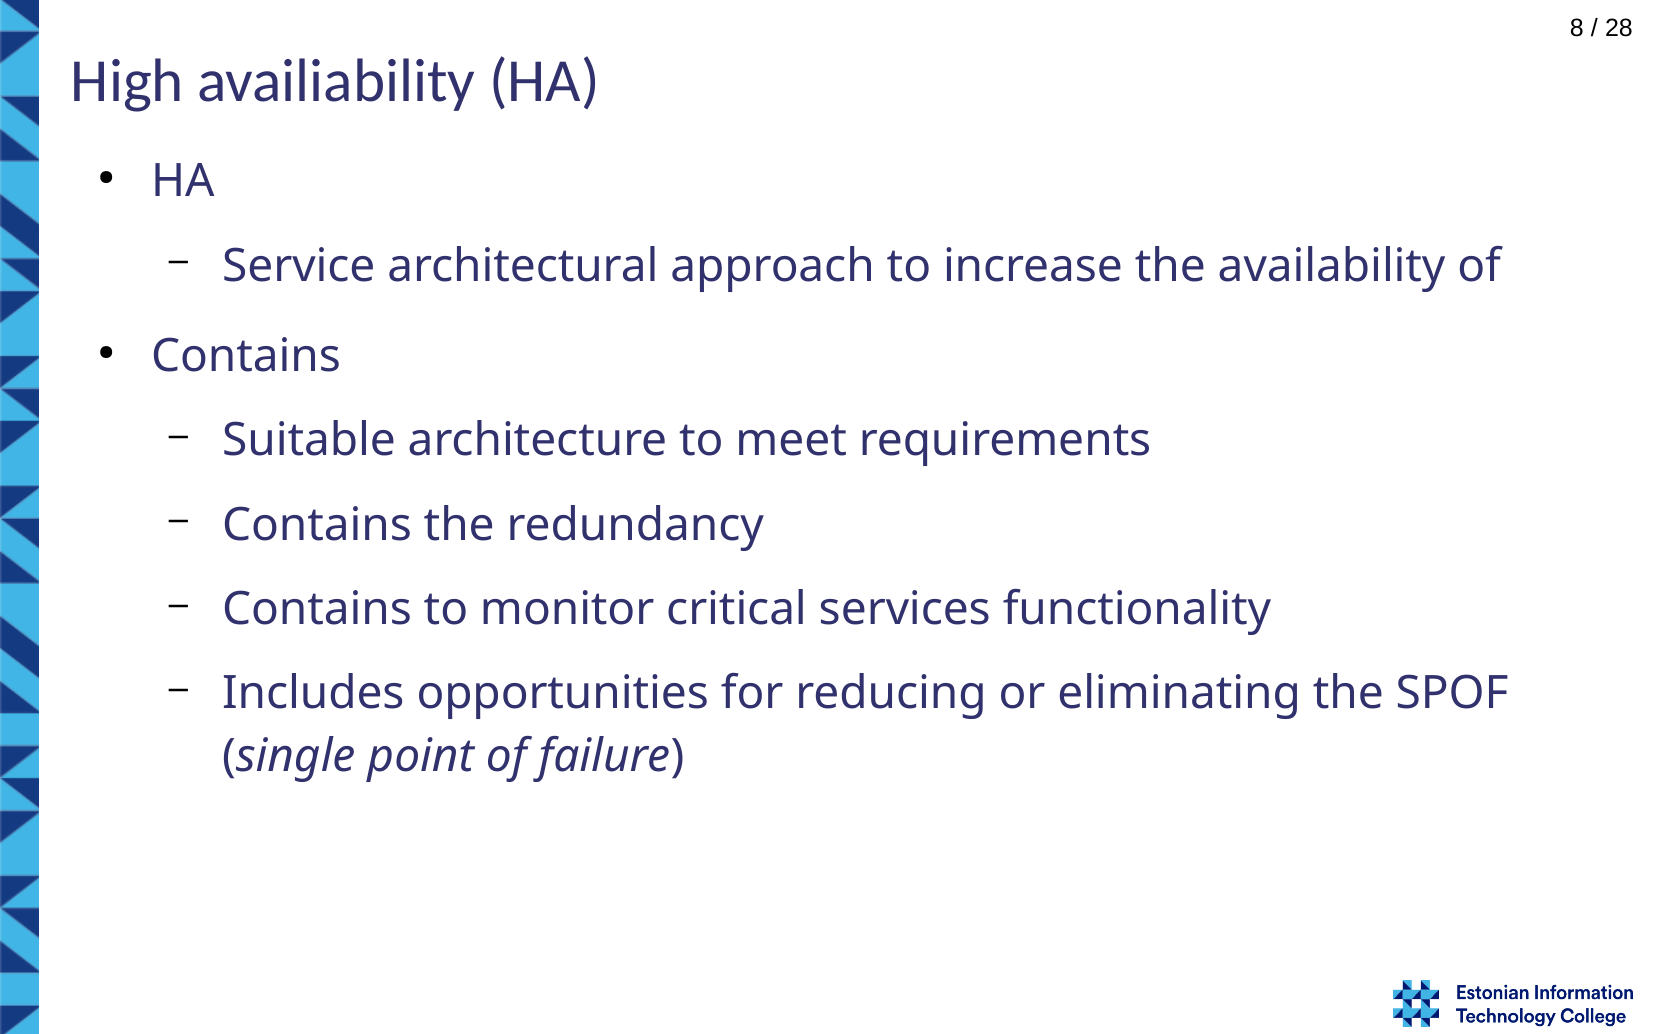

# High availiability (HA)
HA
Service architectural approach to increase the availability of
Contains
Suitable architecture to meet requirements
Contains the redundancy
Contains to monitor critical services functionality
Includes opportunities for reducing or eliminating the SPOF (single point of failure)